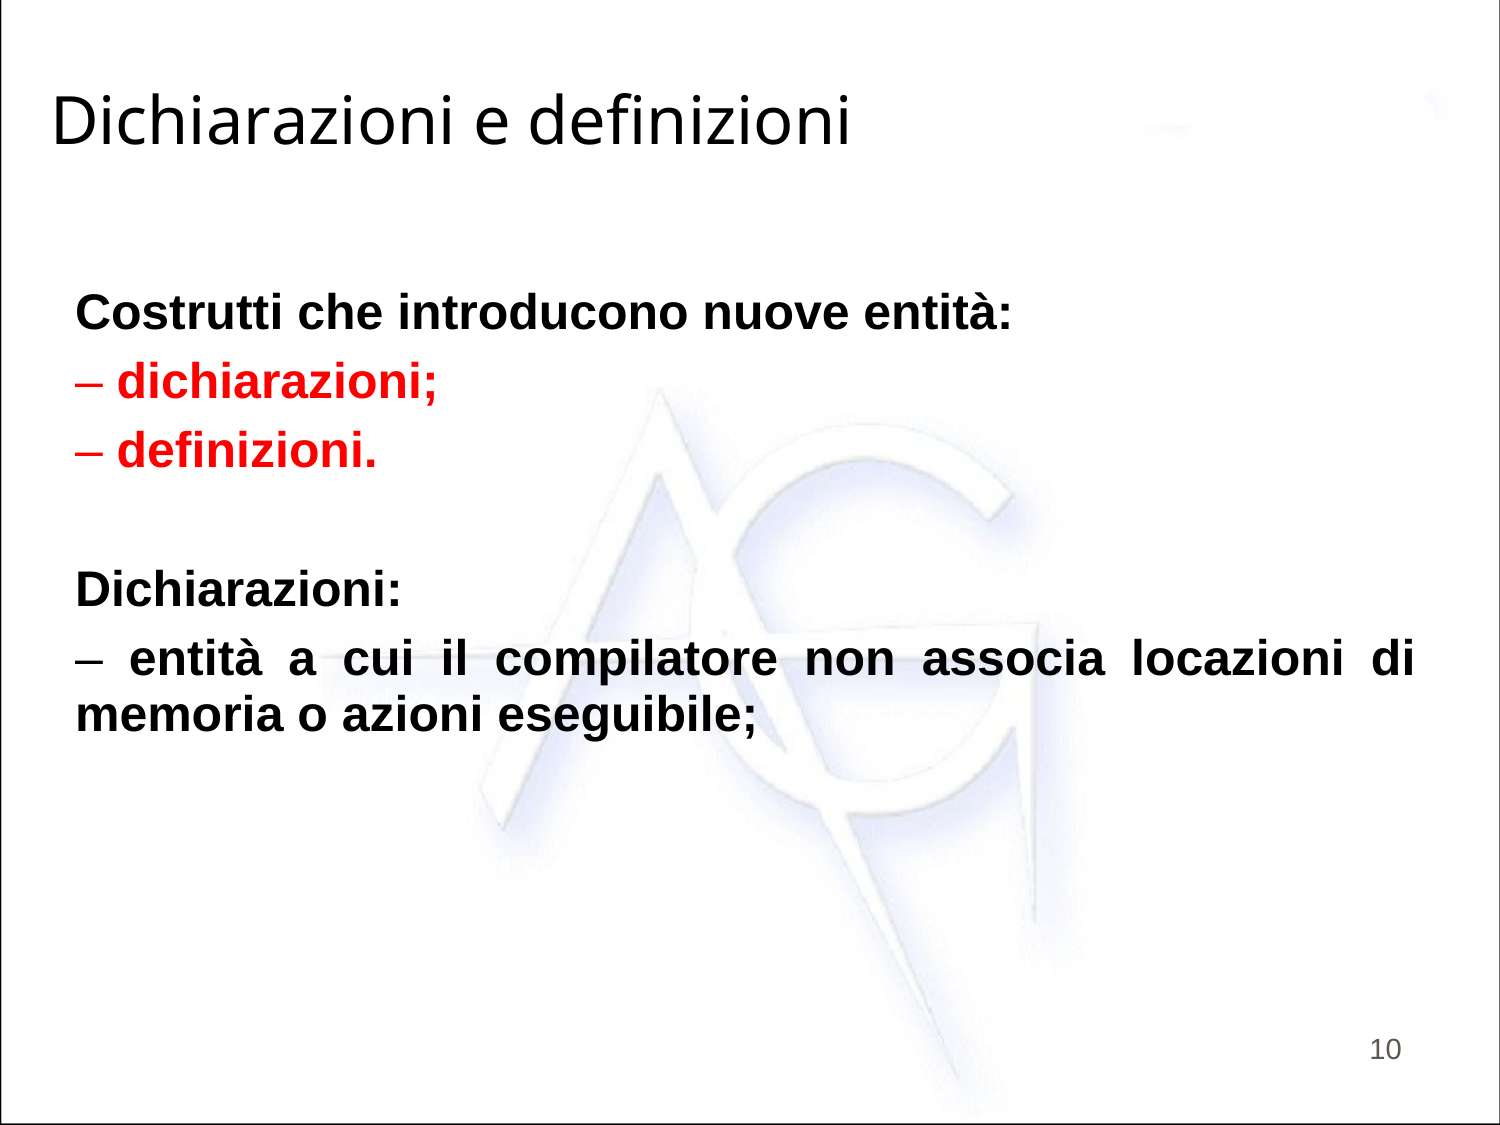

# Dichiarazioni e definizioni
Costrutti che introducono nuove entità:
– dichiarazioni;
– definizioni.
Dichiarazioni:
– entità a cui il compilatore non associa locazioni di memoria o azioni eseguibile;
10